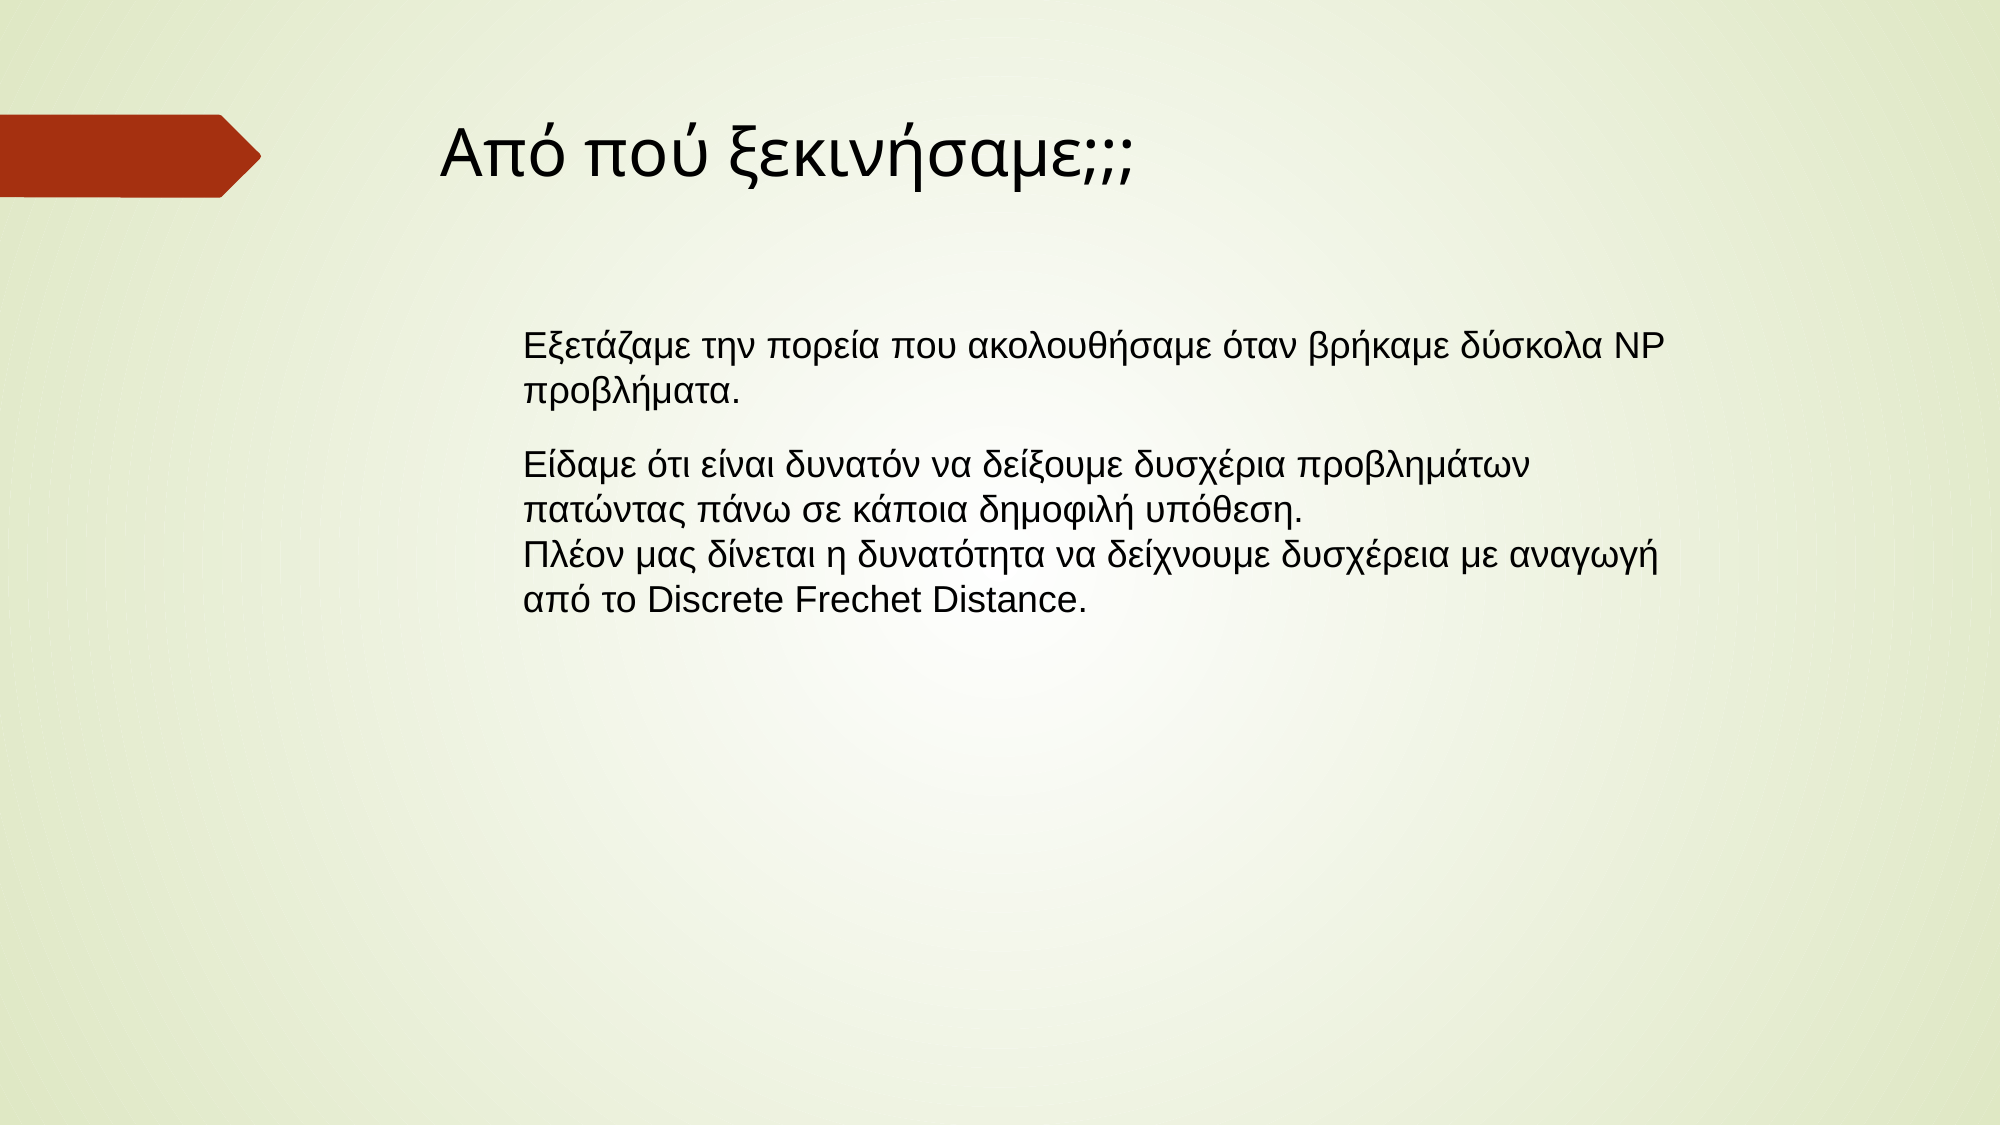

# Από πού ξεκινήσαμε;;;
Εξετάζαμε την πορεία που ακολουθήσαμε όταν βρήκαμε δύσκολα NP προβλήματα.
Είδαμε ότι είναι δυνατόν να δείξουμε δυσχέρια προβλημάτων πατώντας πάνω σε κάποια δημοφιλή υπόθεση.
Πλέον μας δίνεται η δυνατότητα να δείχνουμε δυσχέρεια με αναγωγή από το Discrete Frechet Distance.